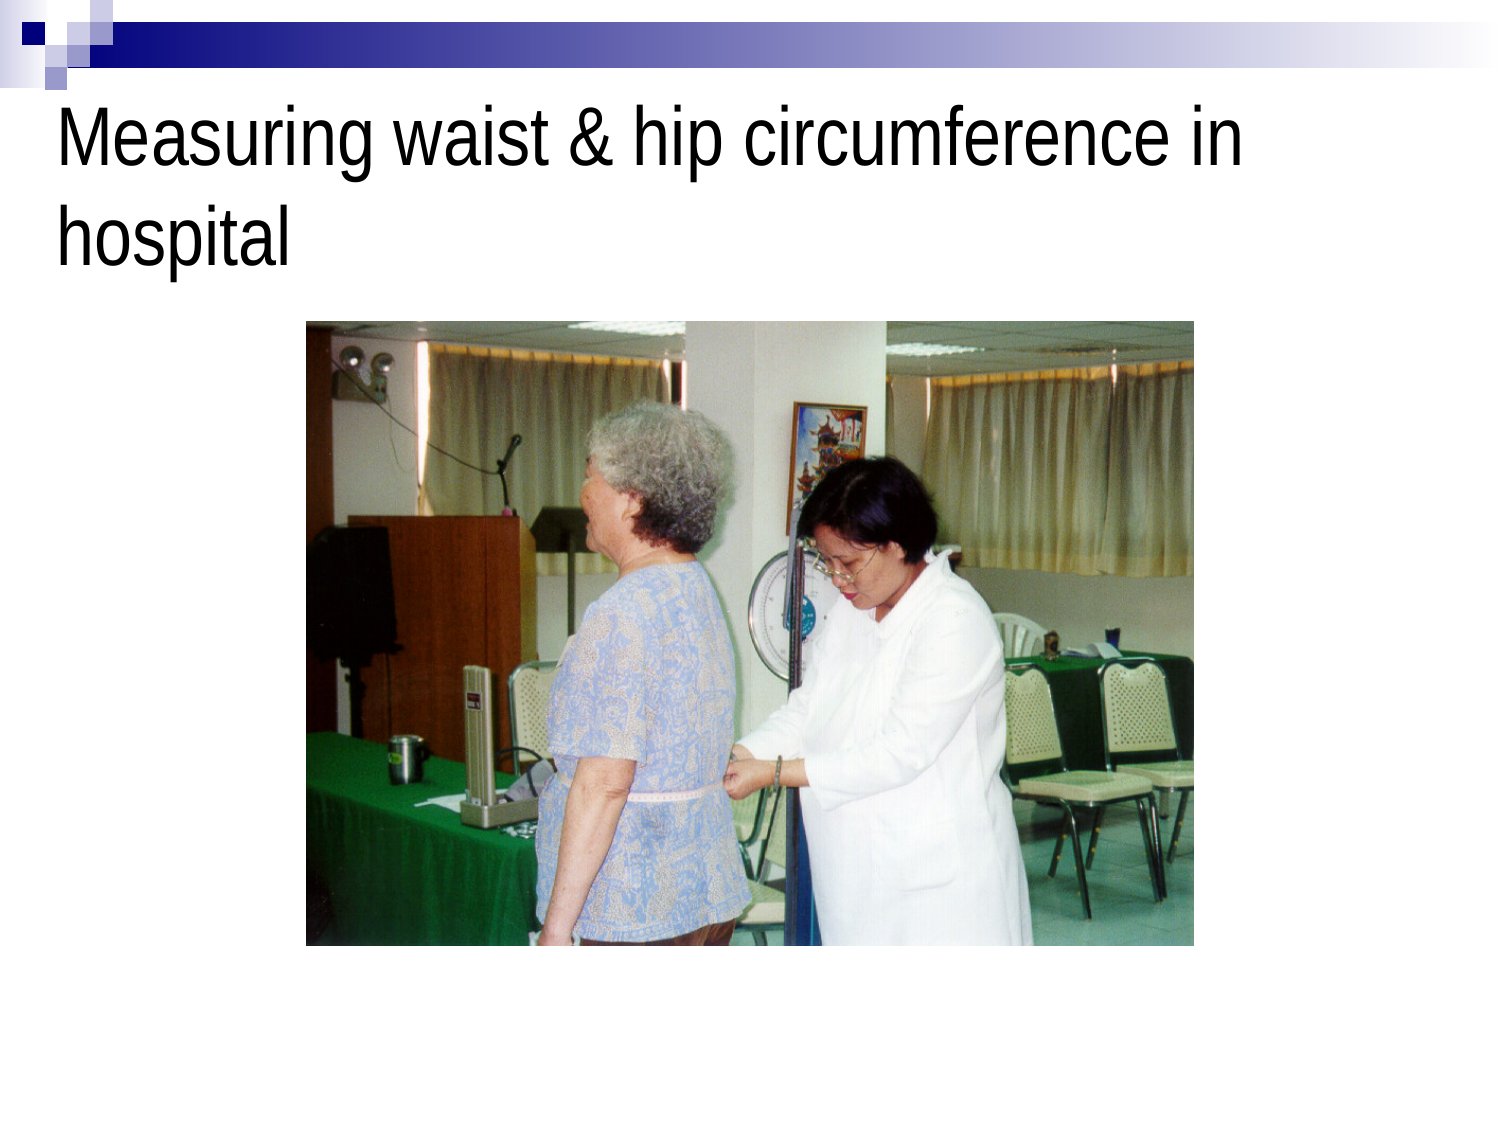

# Measuring waist & hip circumference in hospital